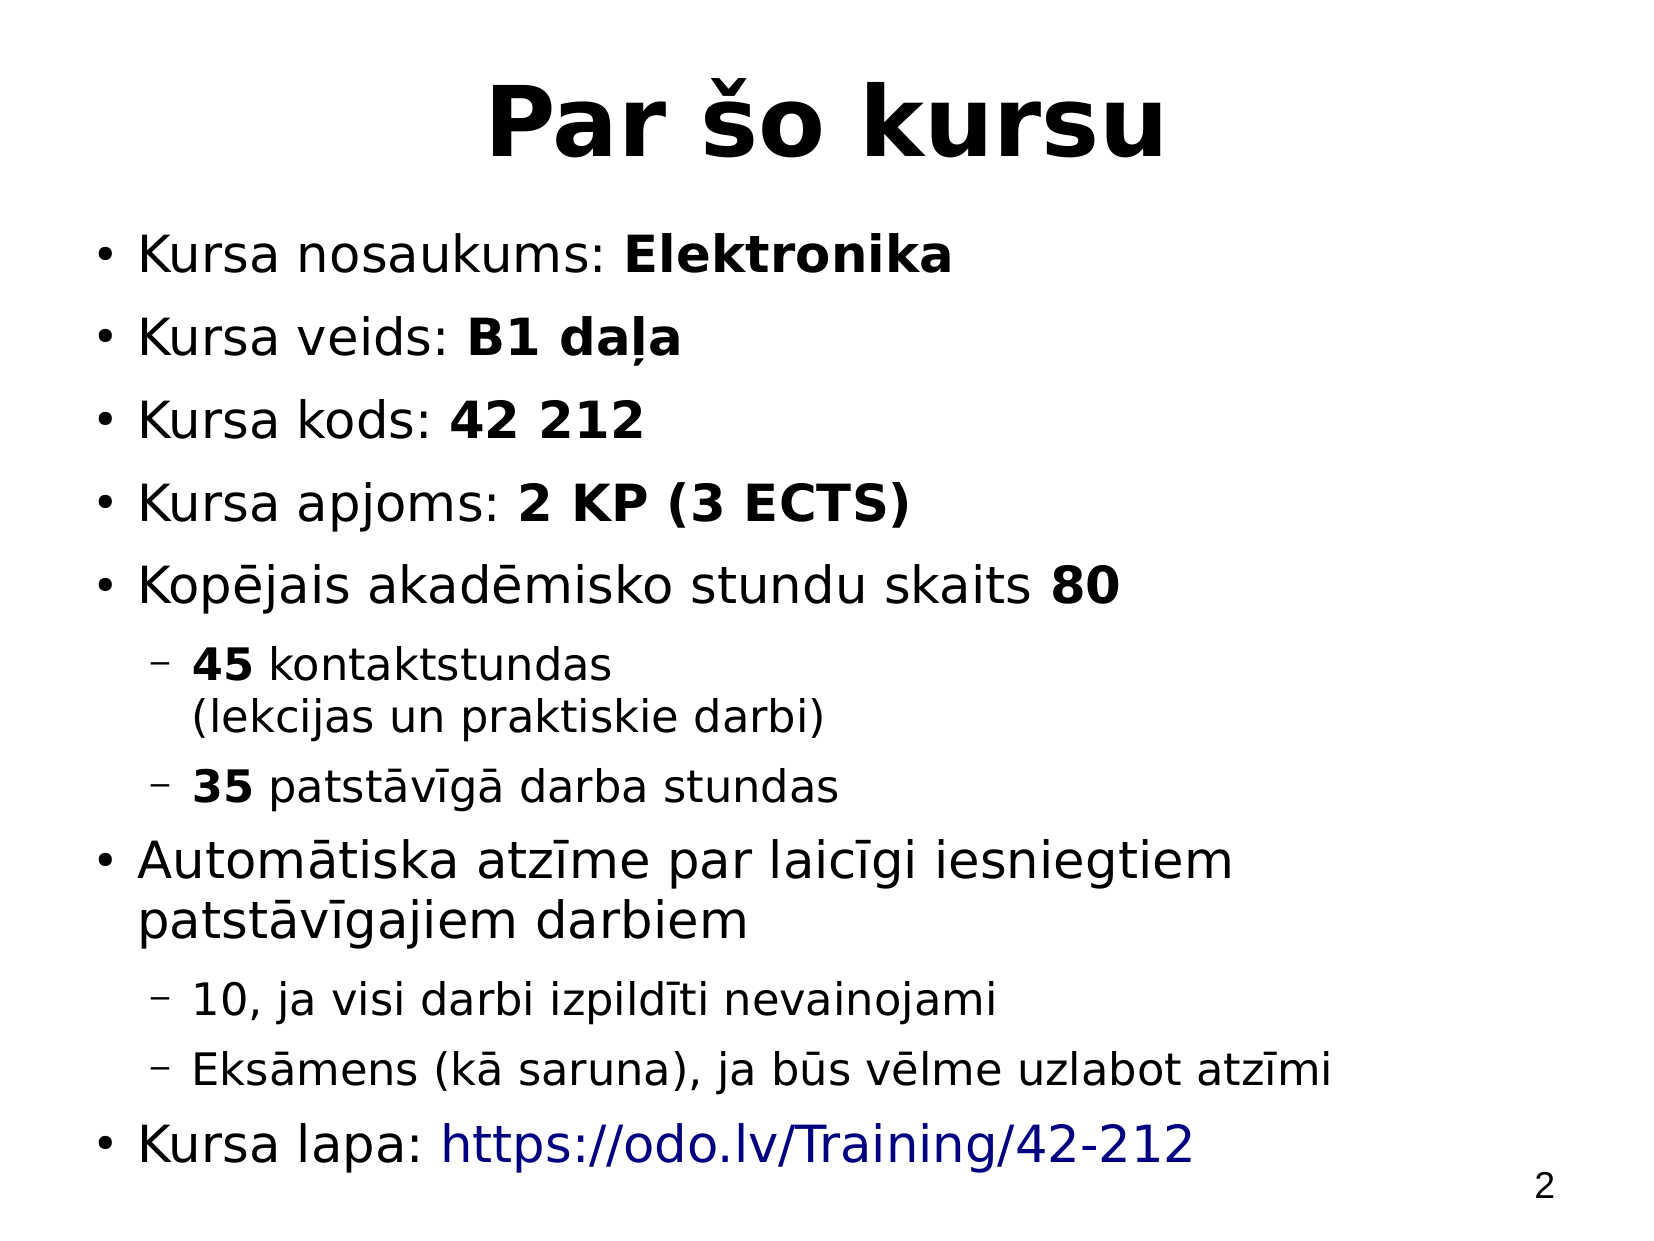

# Par šo kursu
Kursa nosaukums: Elektronika
Kursa veids: B1 daļa
Kursa kods: 42 212
Kursa apjoms: 2 KP (3 ECTS)
Kopējais akadēmisko stundu skaits 80
45 kontaktstundas
(lekcijas un praktiskie darbi)
35 patstāvīgā darba stundas
Automātiska atzīme par laicīgi iesniegtiem patstāvīgajiem darbiem
10, ja visi darbi izpildīti nevainojami
Eksāmens (kā saruna), ja būs vēlme uzlabot atzīmi
Kursa lapa: https://odo.lv/Training/42-212